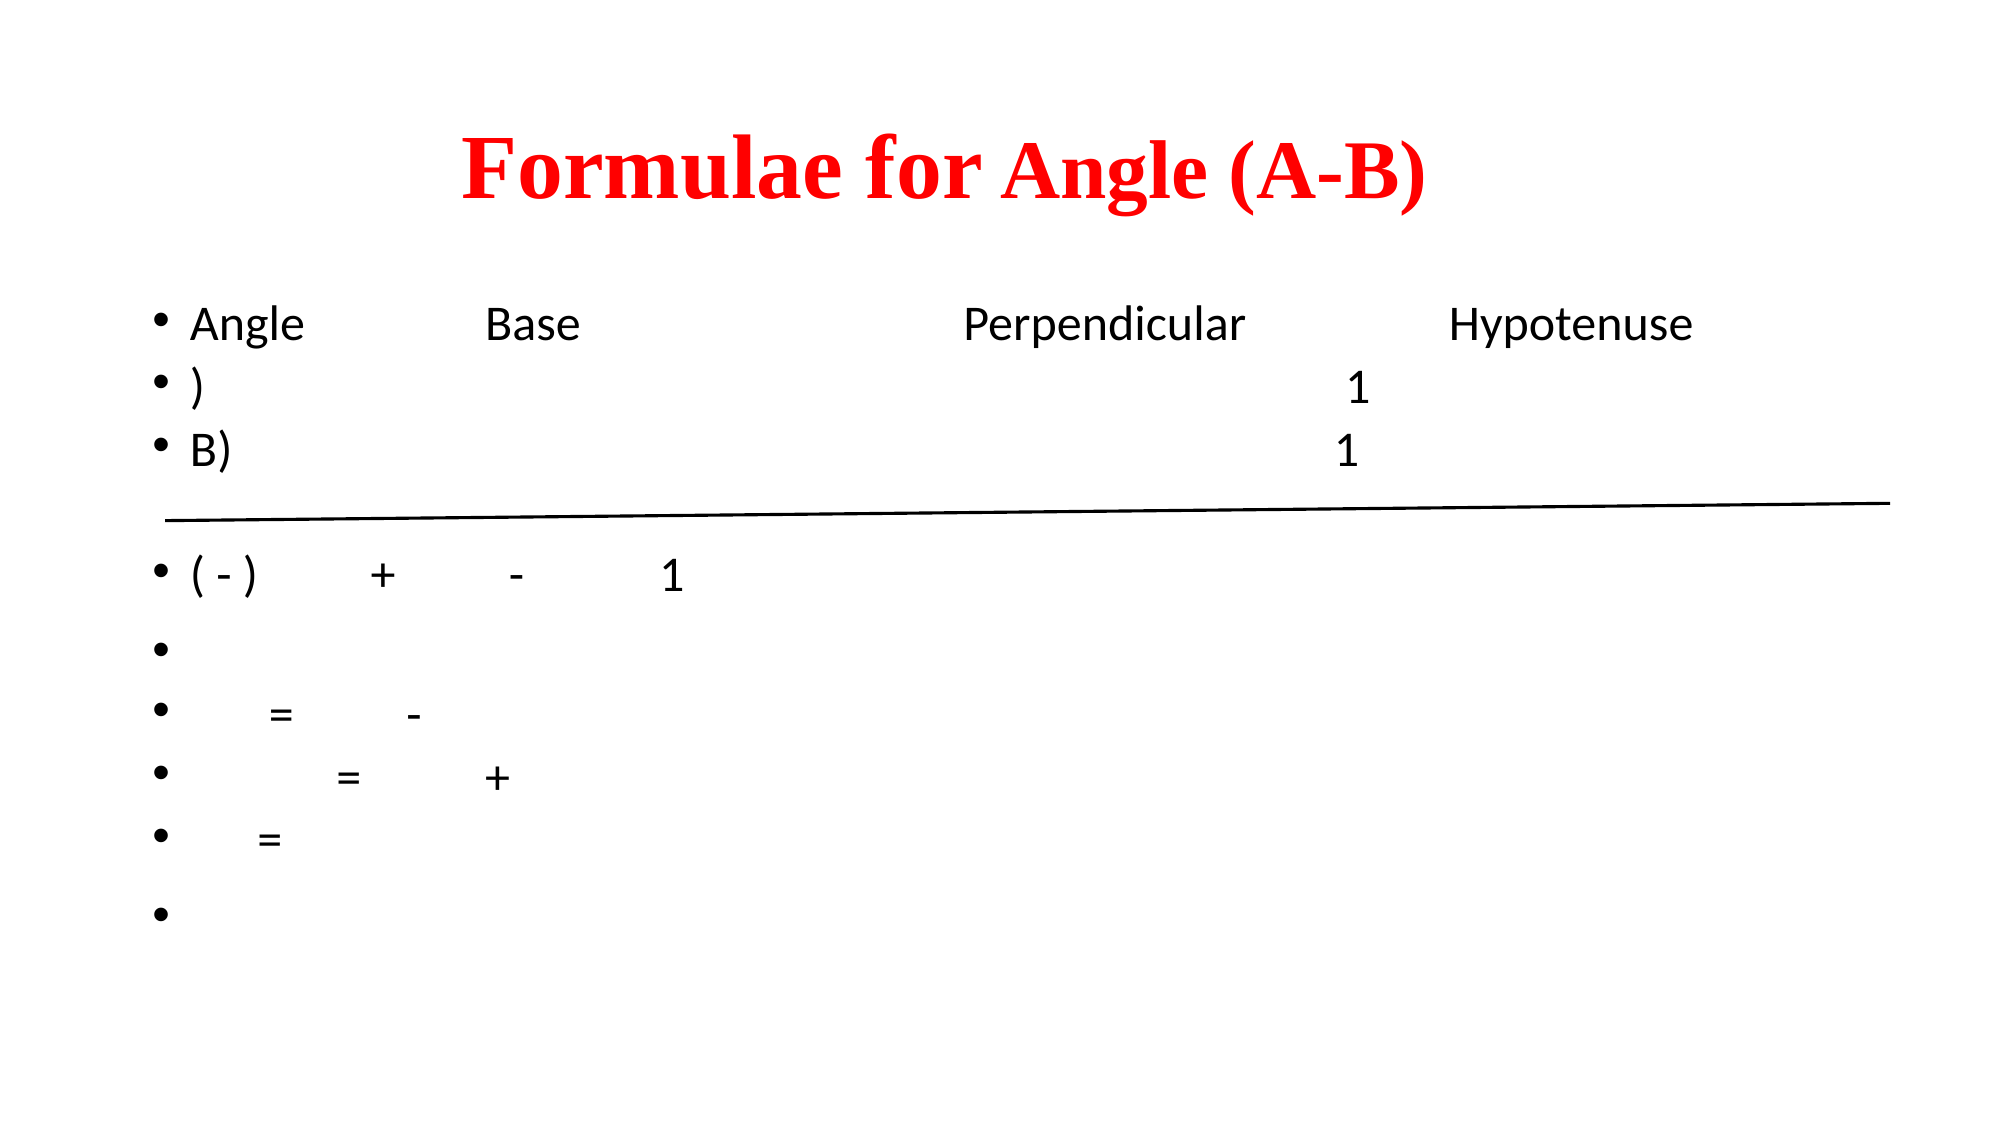

# Formulae for Angle (A-B)
Angle Base Perpendicular Hypotenuse
) 	 	 1
B) 	 	 	 1
( - ) + 	 - 1
 = -
 = +
 =